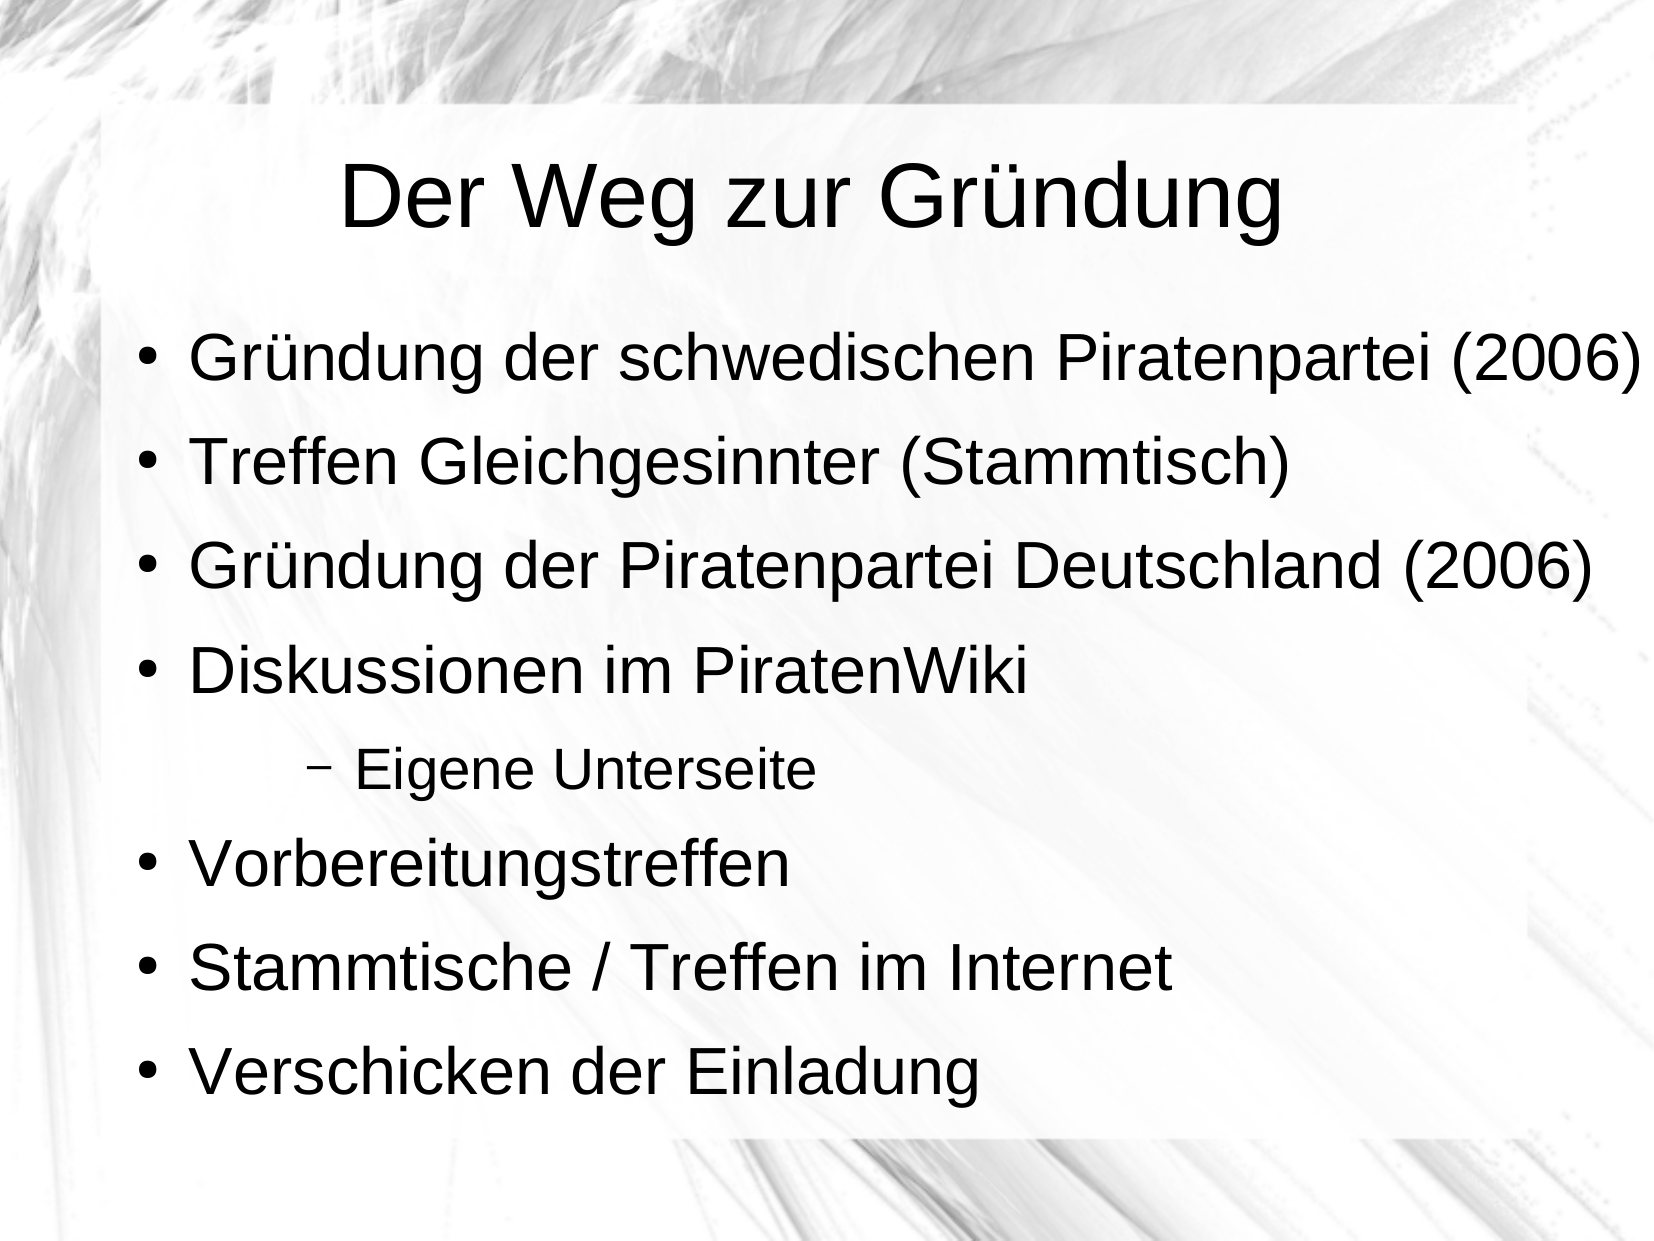

# Der Weg zur Gründung
Gründung der schwedischen Piratenpartei (2006)
Treffen Gleichgesinnter (Stammtisch)
Gründung der Piratenpartei Deutschland (2006)
Diskussionen im PiratenWiki
Eigene Unterseite
Vorbereitungstreffen
Stammtische / Treffen im Internet
Verschicken der Einladung